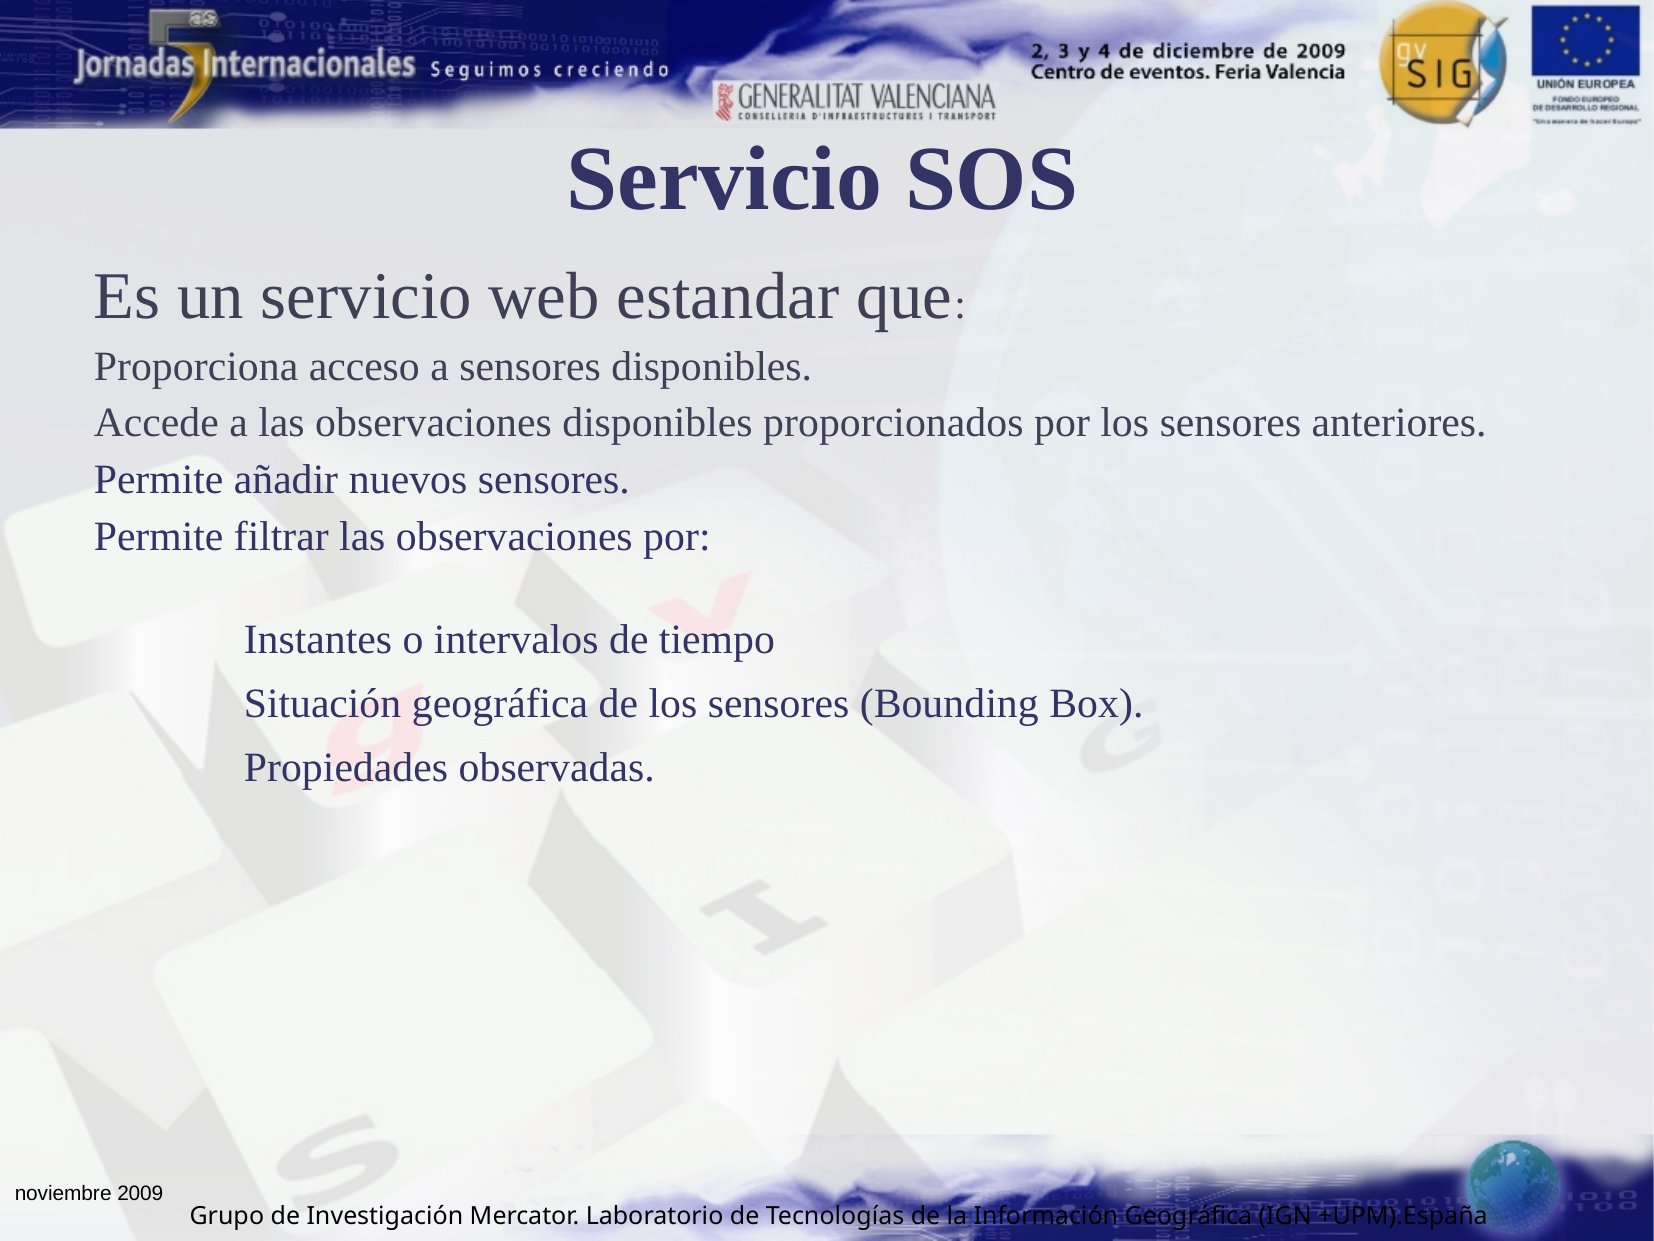

# Servicio SOS
Es un servicio web estandar que:
Proporciona acceso a sensores disponibles.
Accede a las observaciones disponibles proporcionados por los sensores anteriores.
Permite añadir nuevos sensores.
Permite filtrar las observaciones por:
Instantes o intervalos de tiempo
Situación geográfica de los sensores (Bounding Box).
Propiedades observadas.
Grupo de Investigación Mercator. Laboratorio de Tecnologías de la Información Geográfica (IGN +UPM).España
noviembre 2009